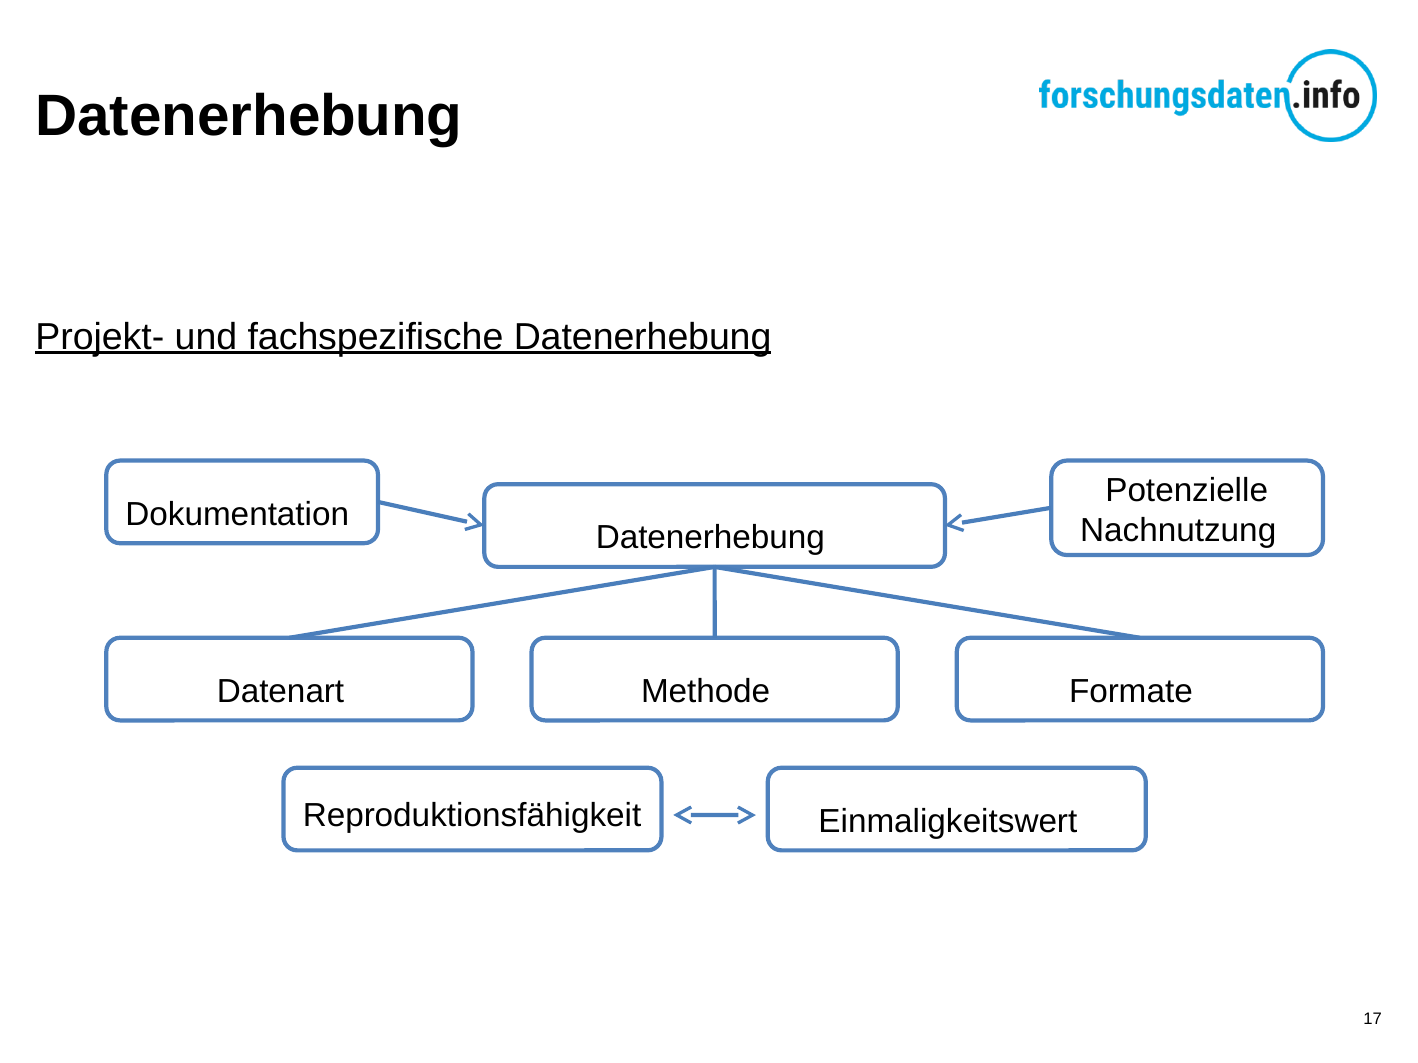

# Datenerhebung
Projekt- und fachspezifische Datenerhebung
Dokumentation
Potenzielle Nachnutzung
Datenerhebung
Datenart
Methode
Formate
Reproduktionsfähigkeit
Einmaligkeitswert